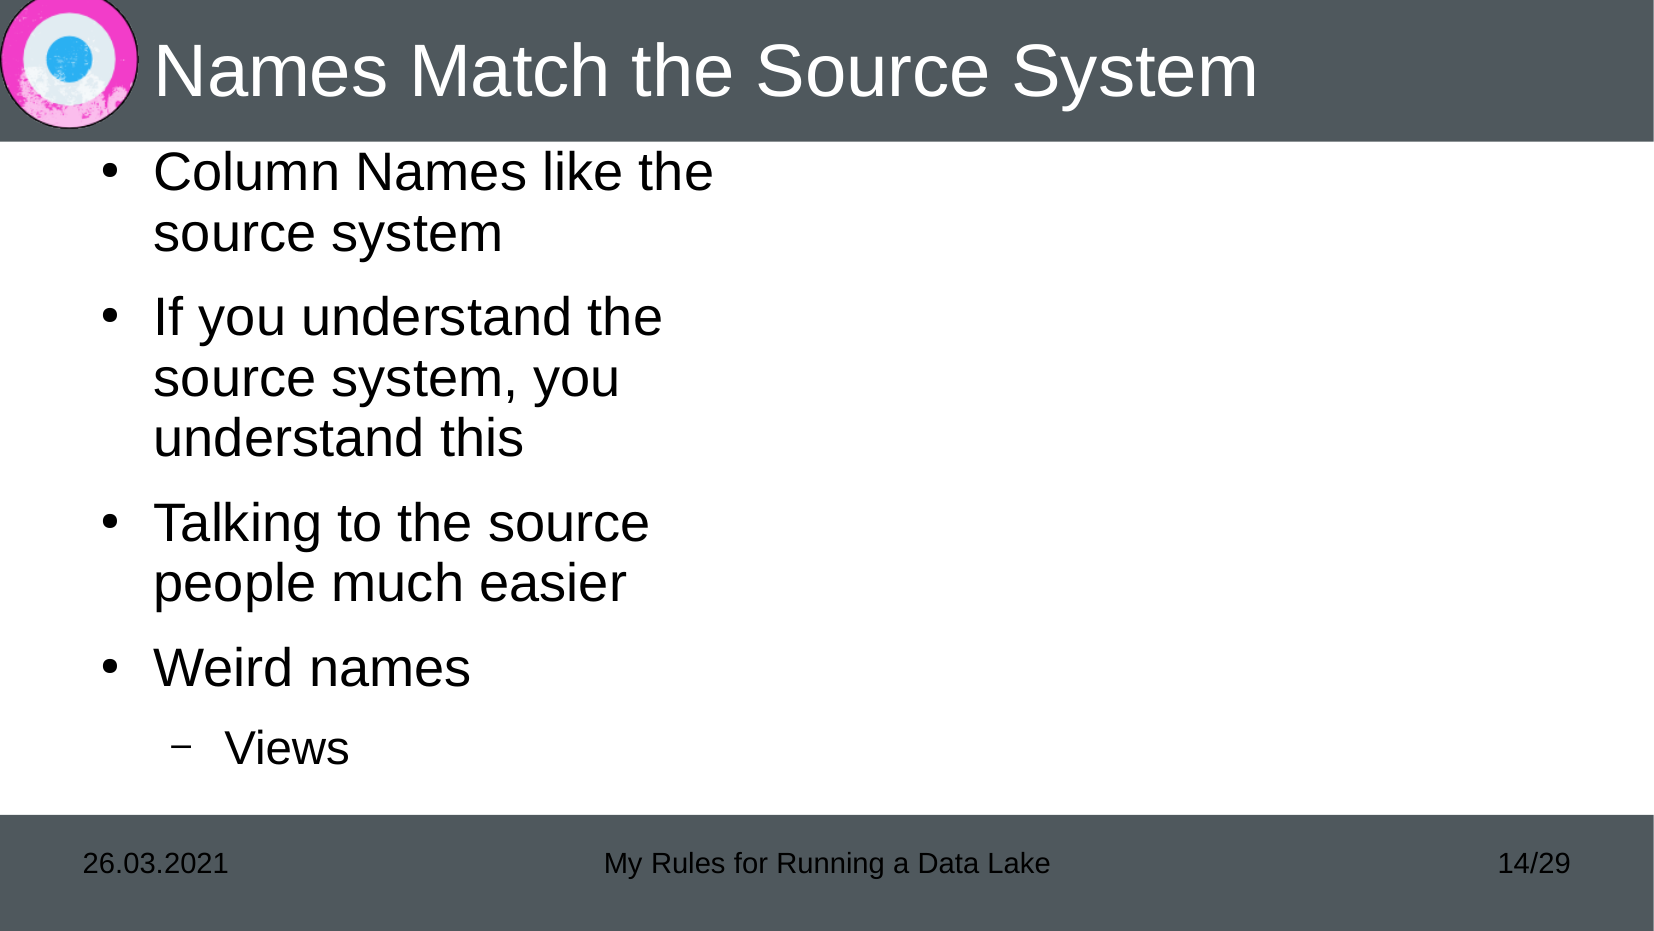

# Names Match the Source System
Column Names like the source system
If you understand the source system, you understand this
Talking to the source people much easier
Weird names
Views
08. März 2019
14